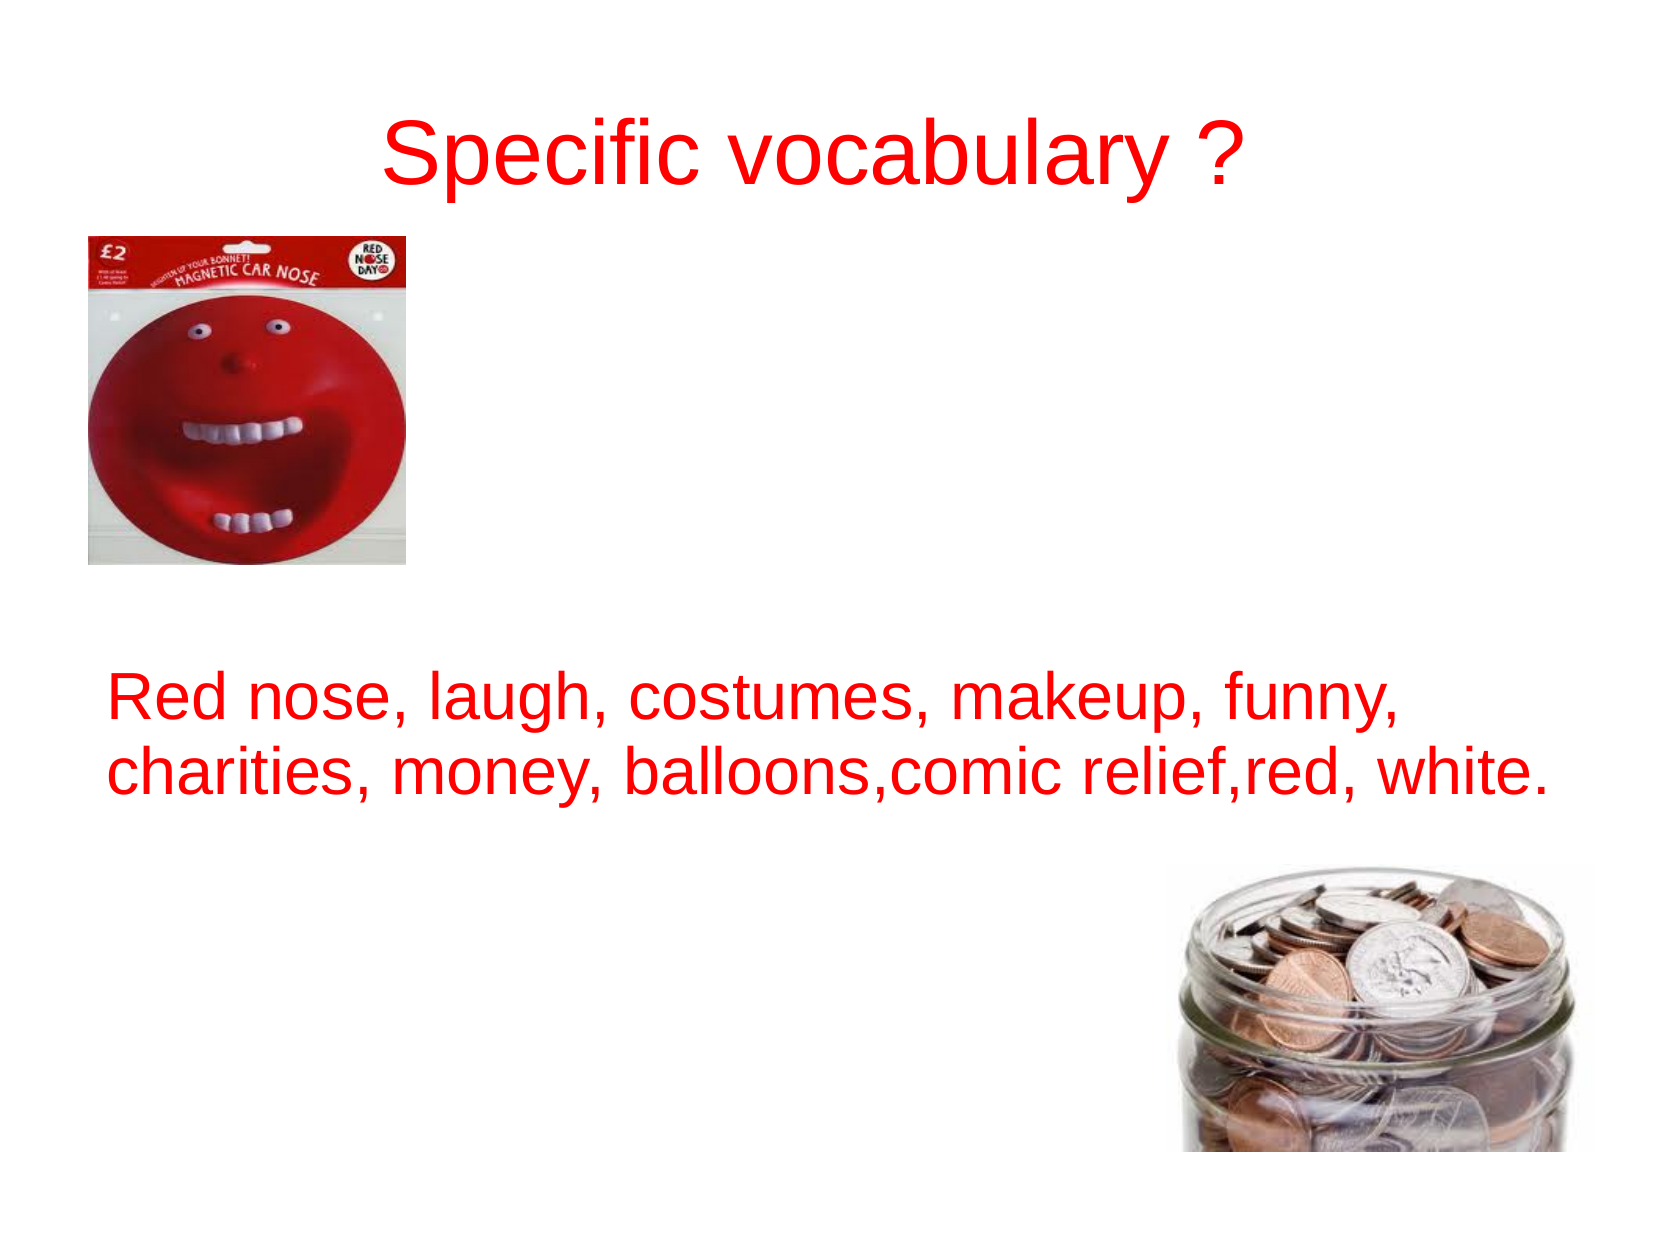

# Specific vocabulary ?
Red nose, laugh, costumes, makeup, funny, charities, money, balloons,comic relief,red, white.